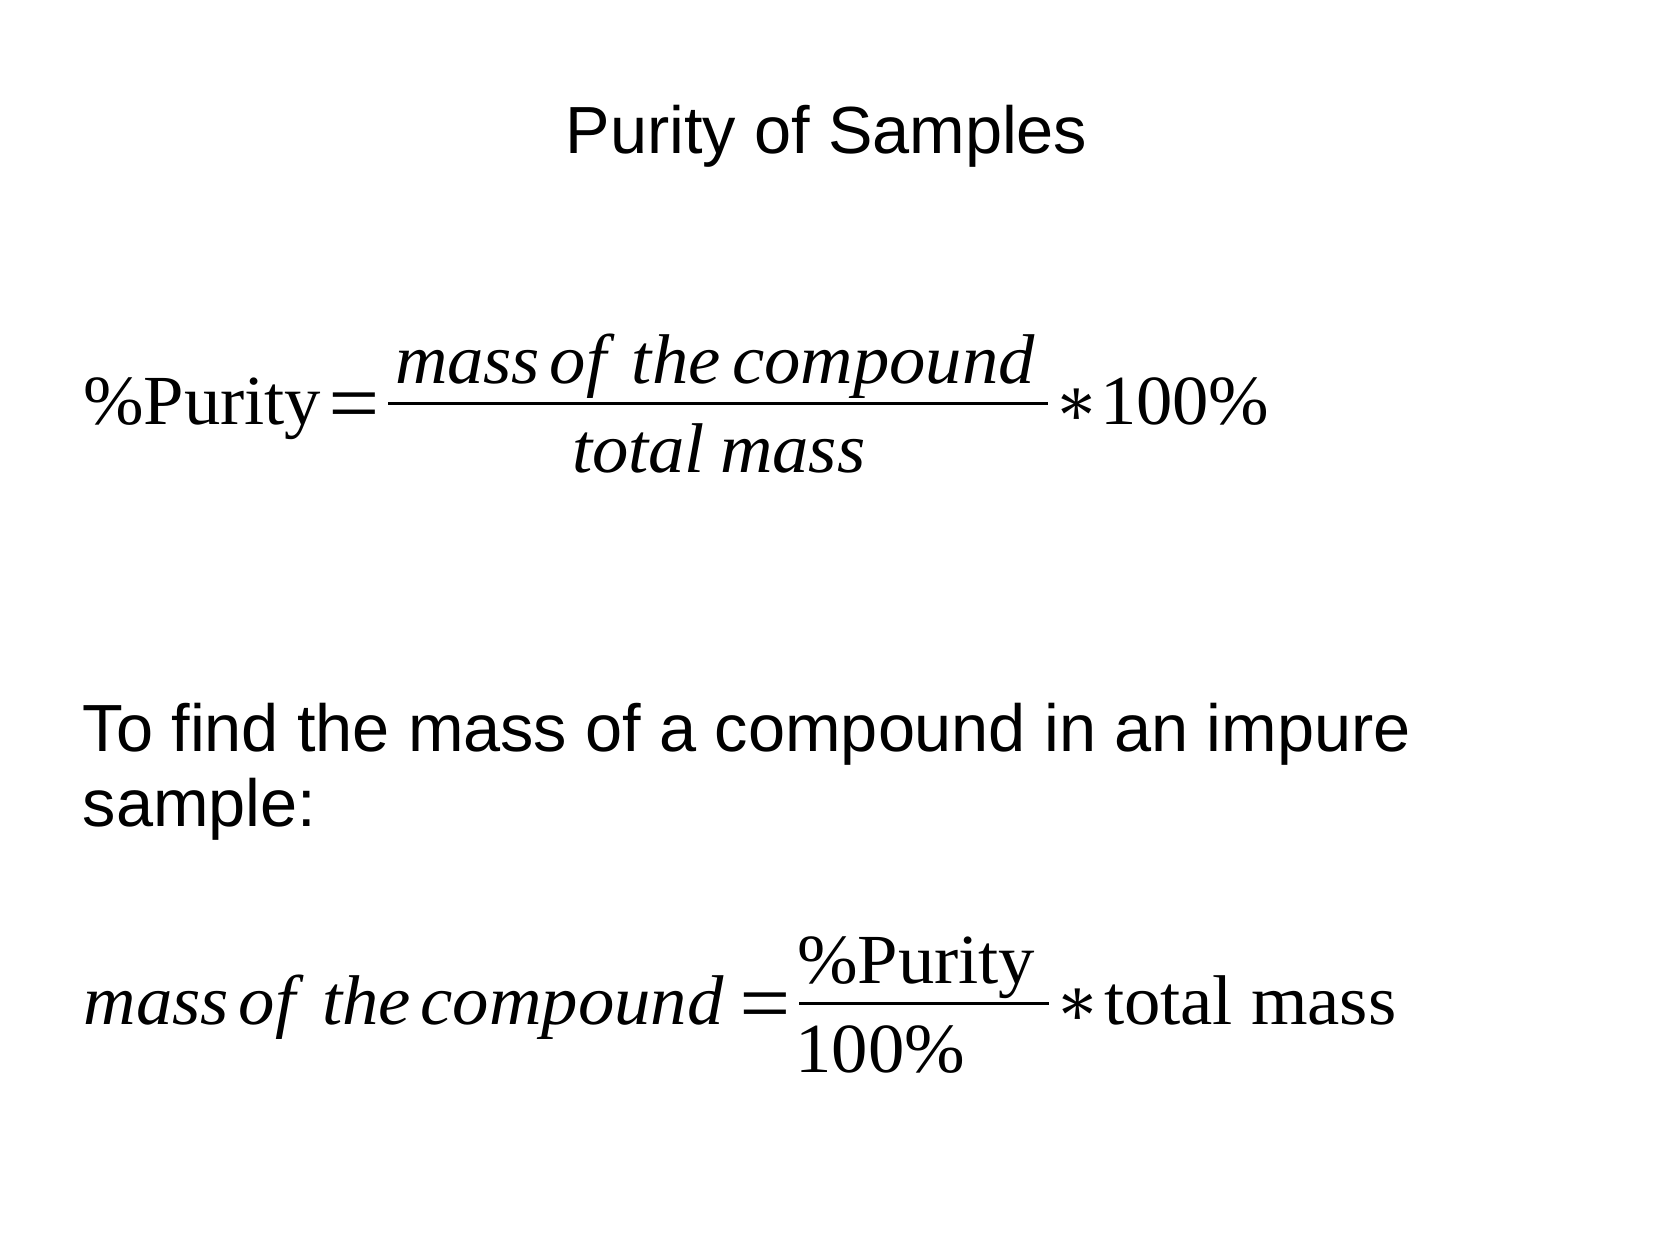

# Purity of Samples
To find the mass of a compound in an impure sample: